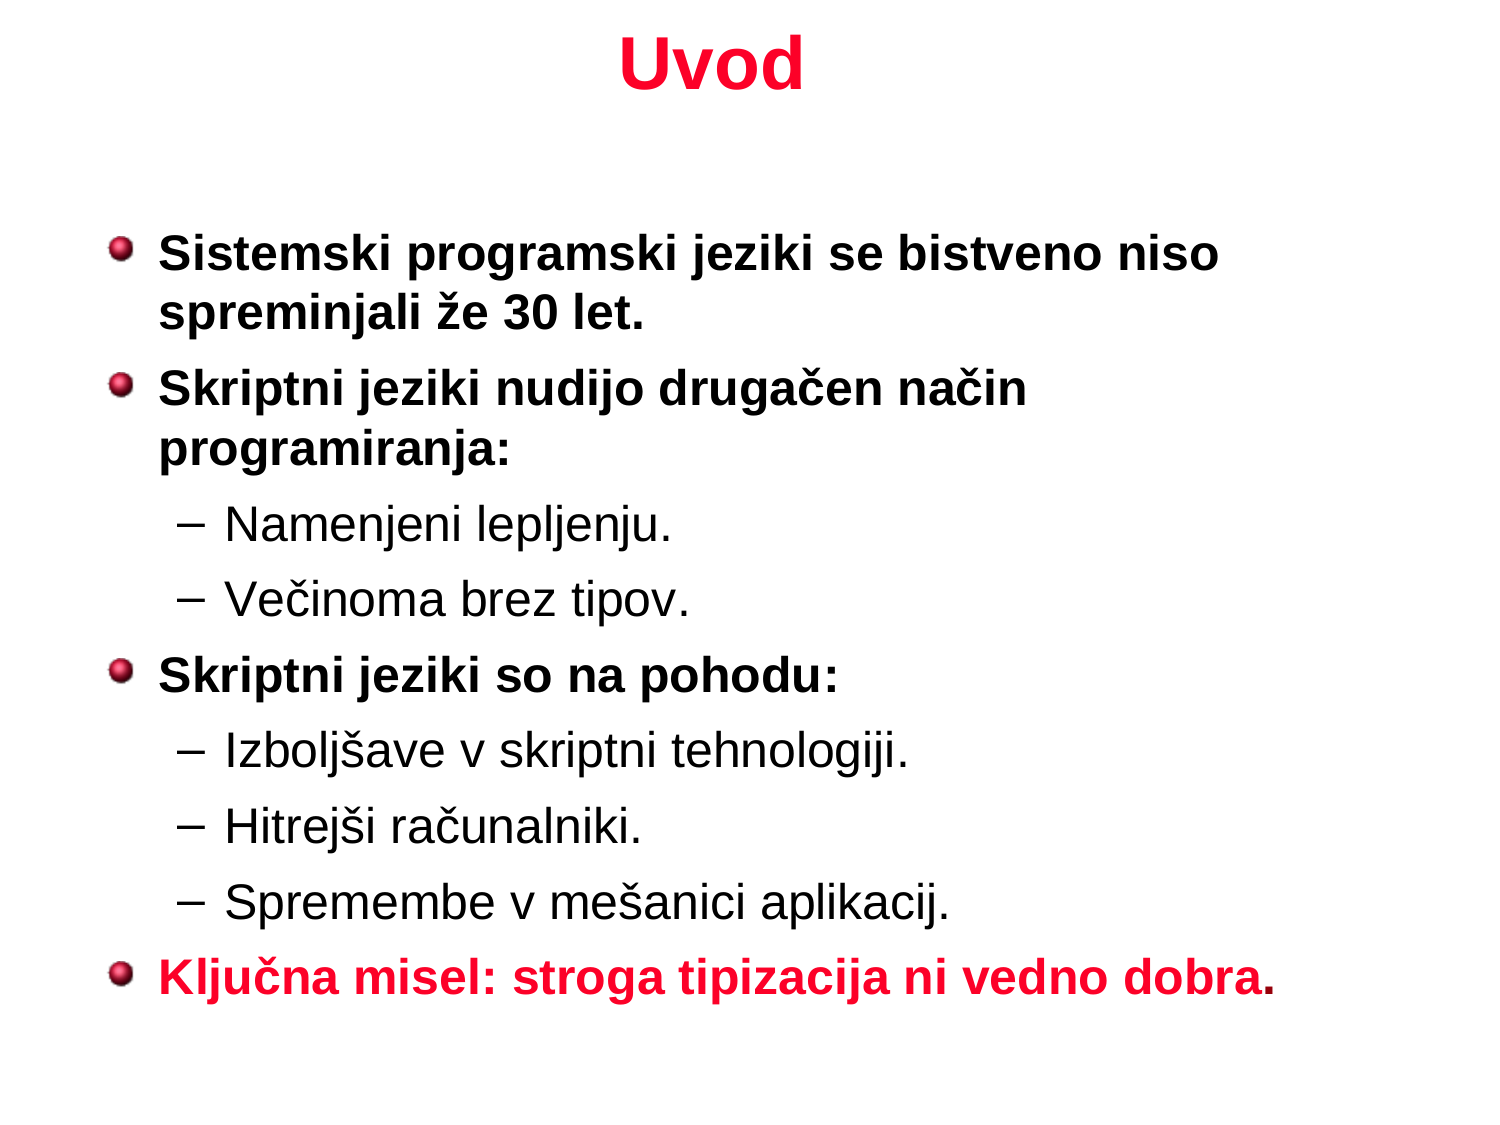

# Uvod
Sistemski programski jeziki se bistveno niso spreminjali že 30 let.
Skriptni jeziki nudijo drugačen način programiranja:
Namenjeni lepljenju.
Večinoma brez tipov.
Skriptni jeziki so na pohodu:
Izboljšave v skriptni tehnologiji.
Hitrejši računalniki.
Spremembe v mešanici aplikacij.
Ključna misel: stroga tipizacija ni vedno dobra.